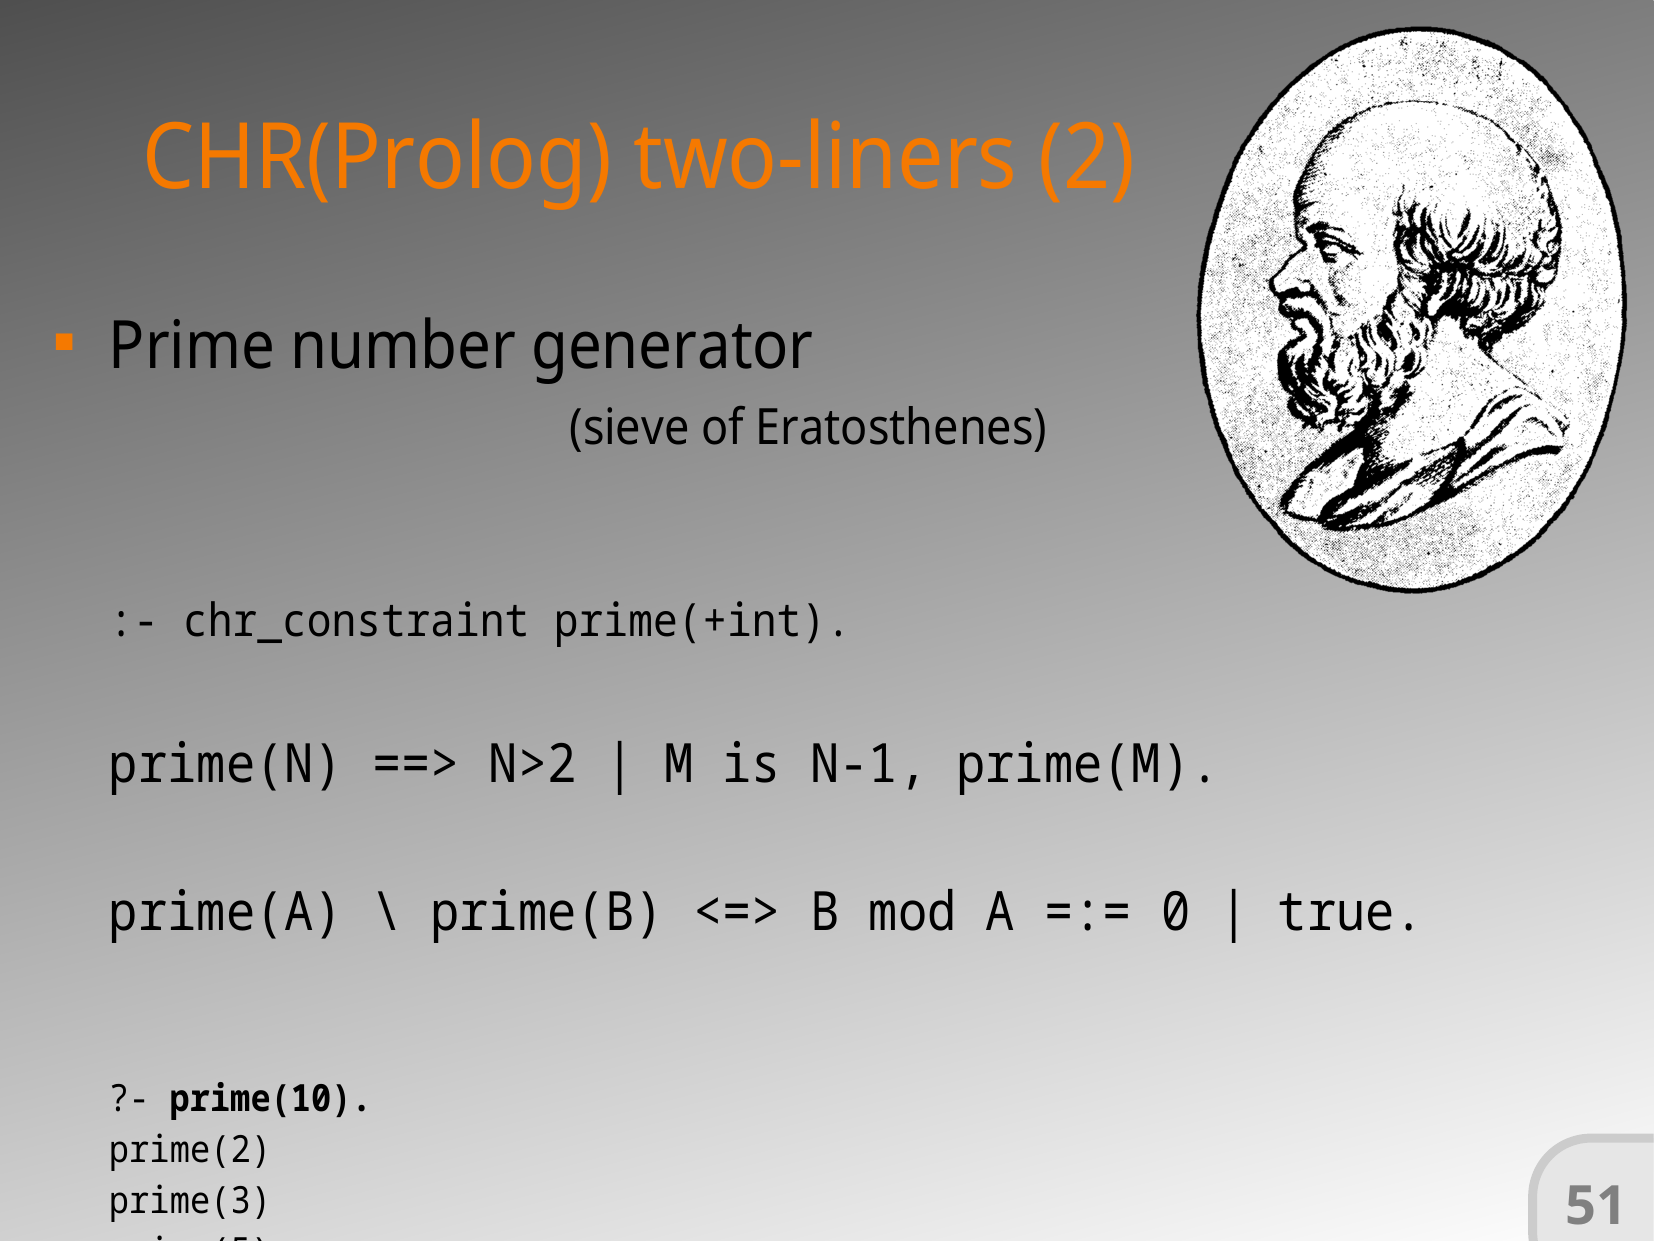

# CHR(Prolog) two-liners (2)
Prime number generator
(sieve of Eratosthenes)
:- chr_constraint prime(+int).
prime(N) ==> N>2 | M is N-1, prime(M).
prime(A) \ prime(B) <=> B mod A =:= 0 | true.
?- prime(10).
prime(2)
prime(3)
prime(5)
prime(7)
51